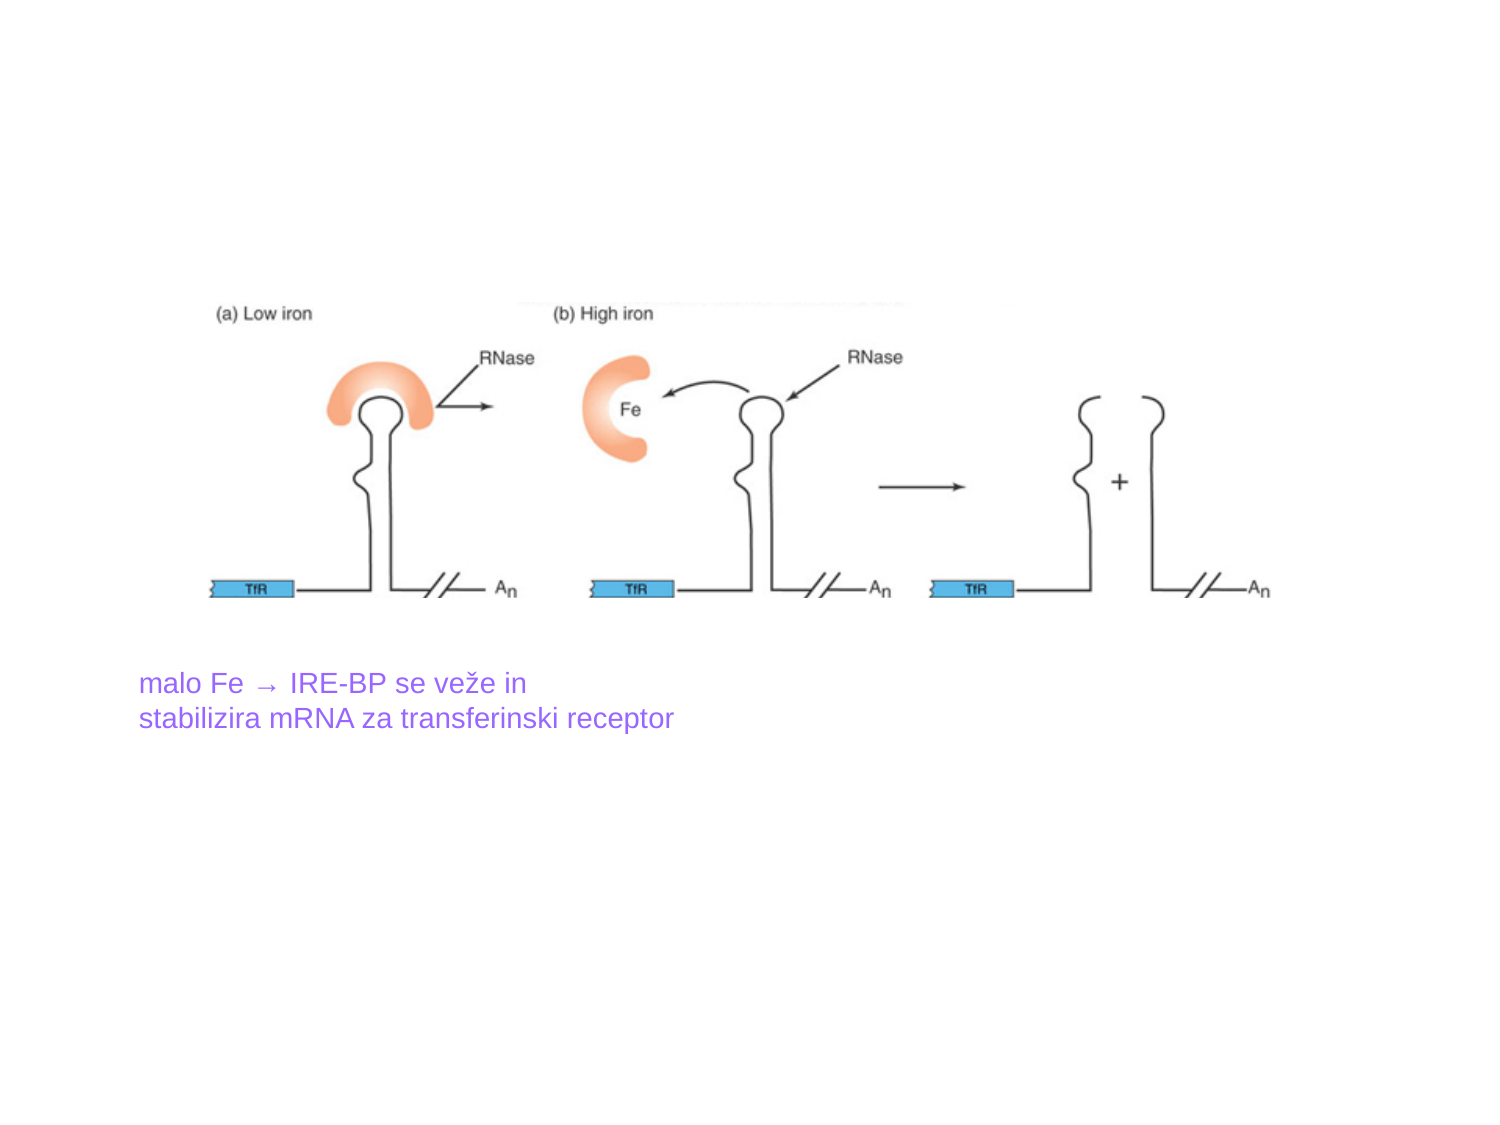

malo Fe → IRE-BP se veže in
stabilizira mRNA za transferinski receptor